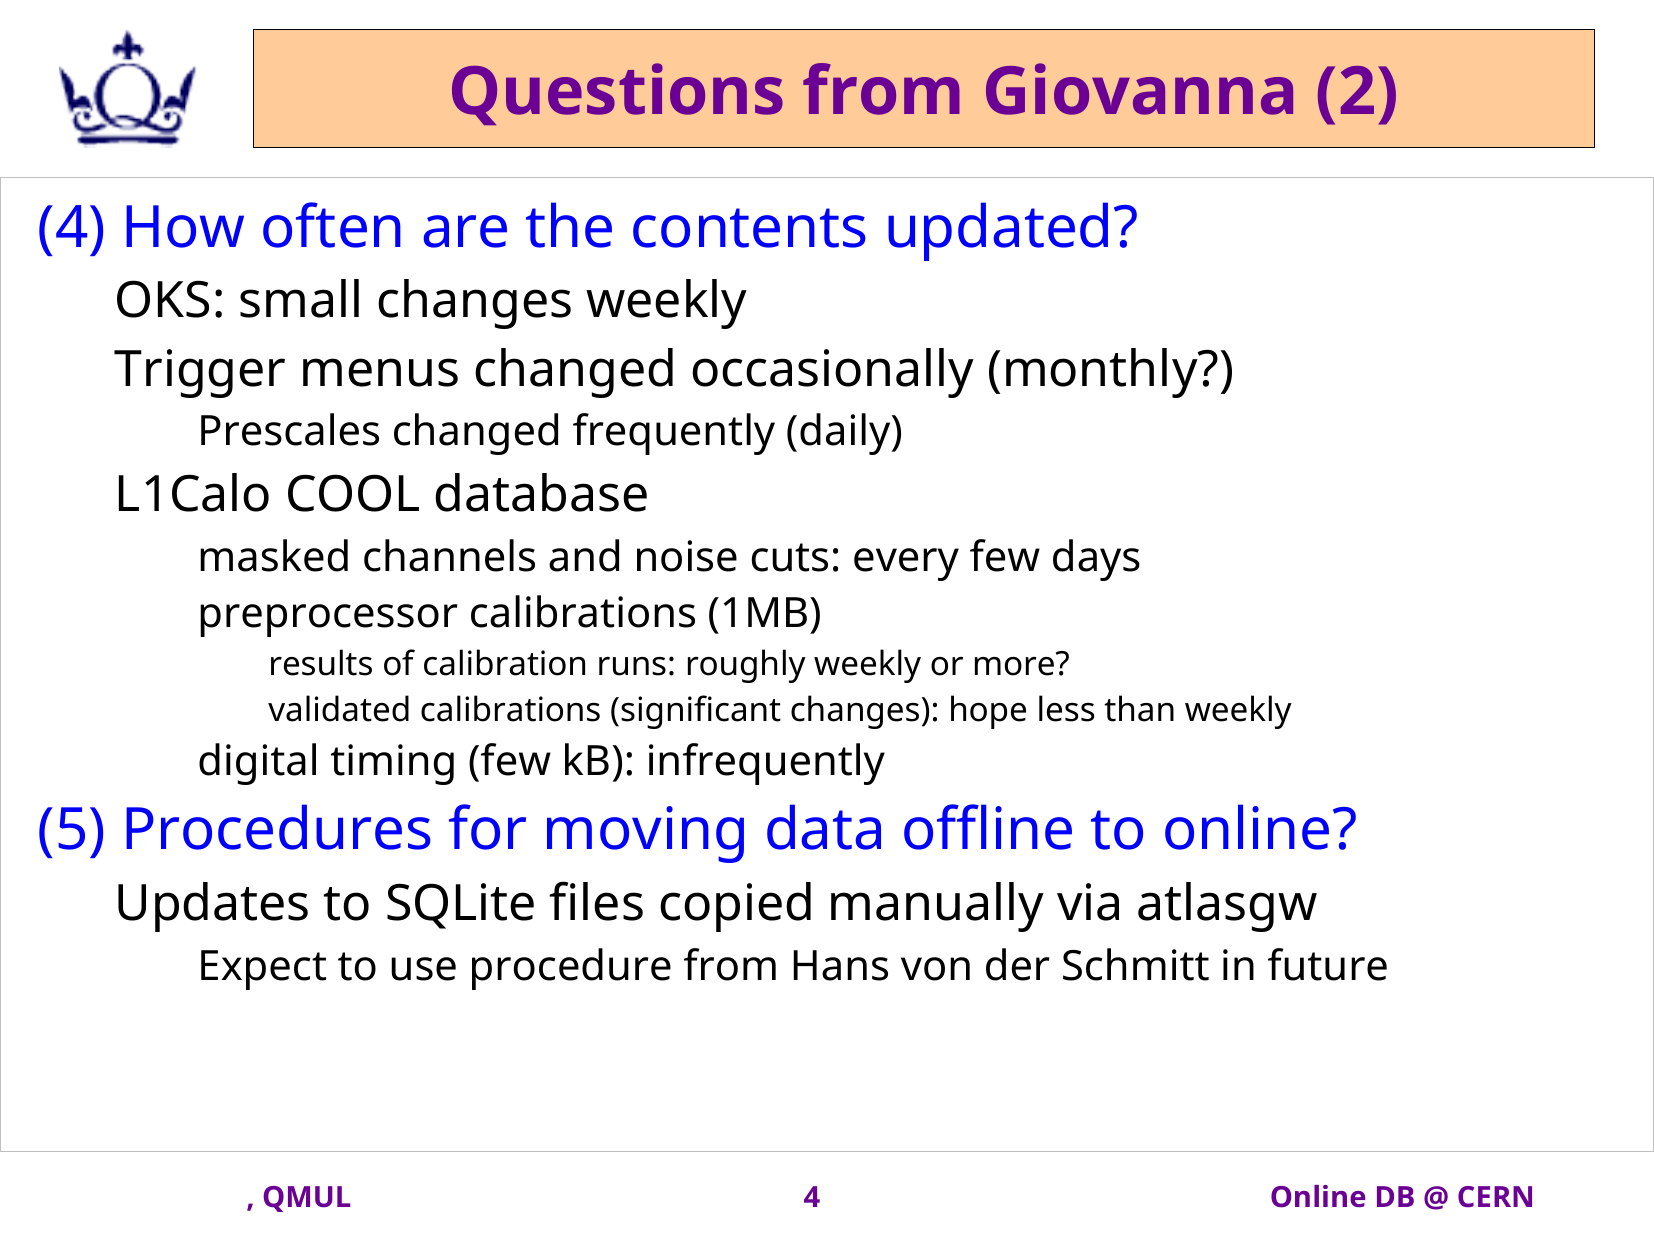

# Questions from Giovanna (2)
(4) How often are the contents updated?
OKS: small changes weekly
Trigger menus changed occasionally (monthly?)
Prescales changed frequently (daily)
L1Calo COOL database
masked channels and noise cuts: every few days
preprocessor calibrations (1MB)
results of calibration runs: roughly weekly or more?
validated calibrations (significant changes): hope less than weekly
digital timing (few kB): infrequently
(5) Procedures for moving data offline to online?
Updates to SQLite files copied manually via atlasgw
Expect to use procedure from Hans von der Schmitt in future